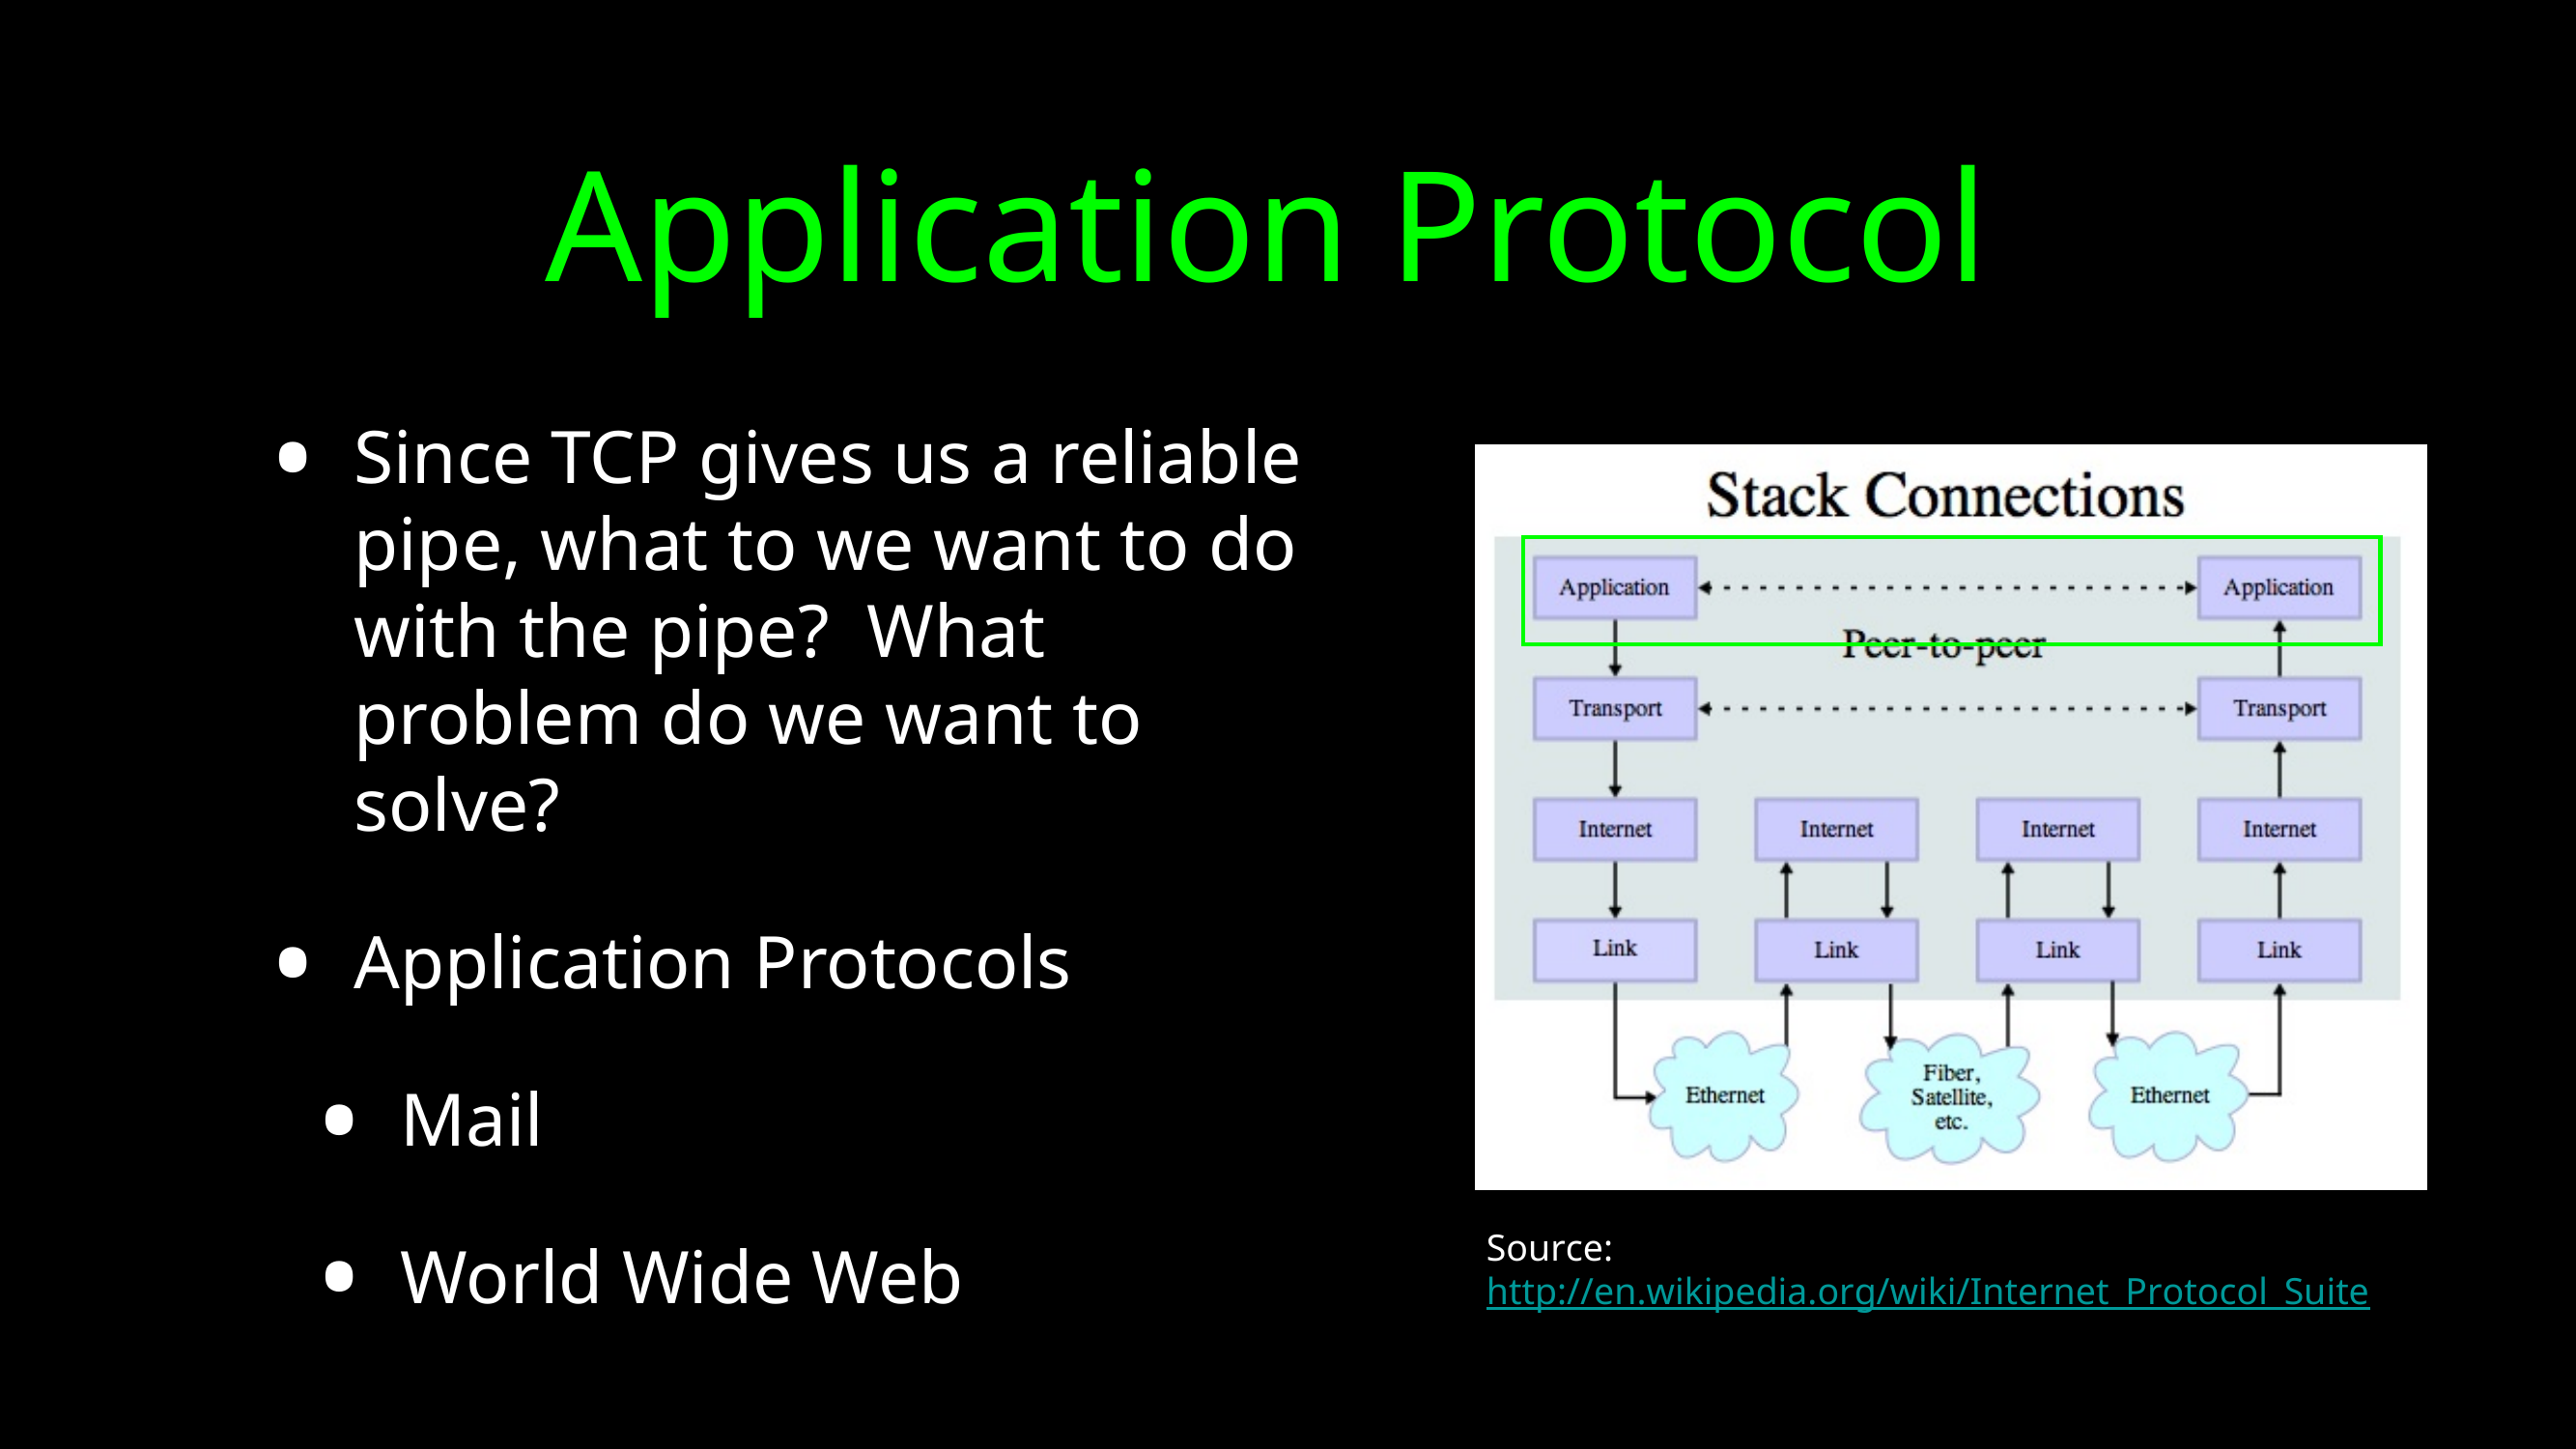

# Application Protocol
Since TCP gives us a reliable pipe, what to we want to do with the pipe? What problem do we want to solve?
Application Protocols
Mail
World Wide Web
Source: http://en.wikipedia.org/wiki/Internet_Protocol_Suite